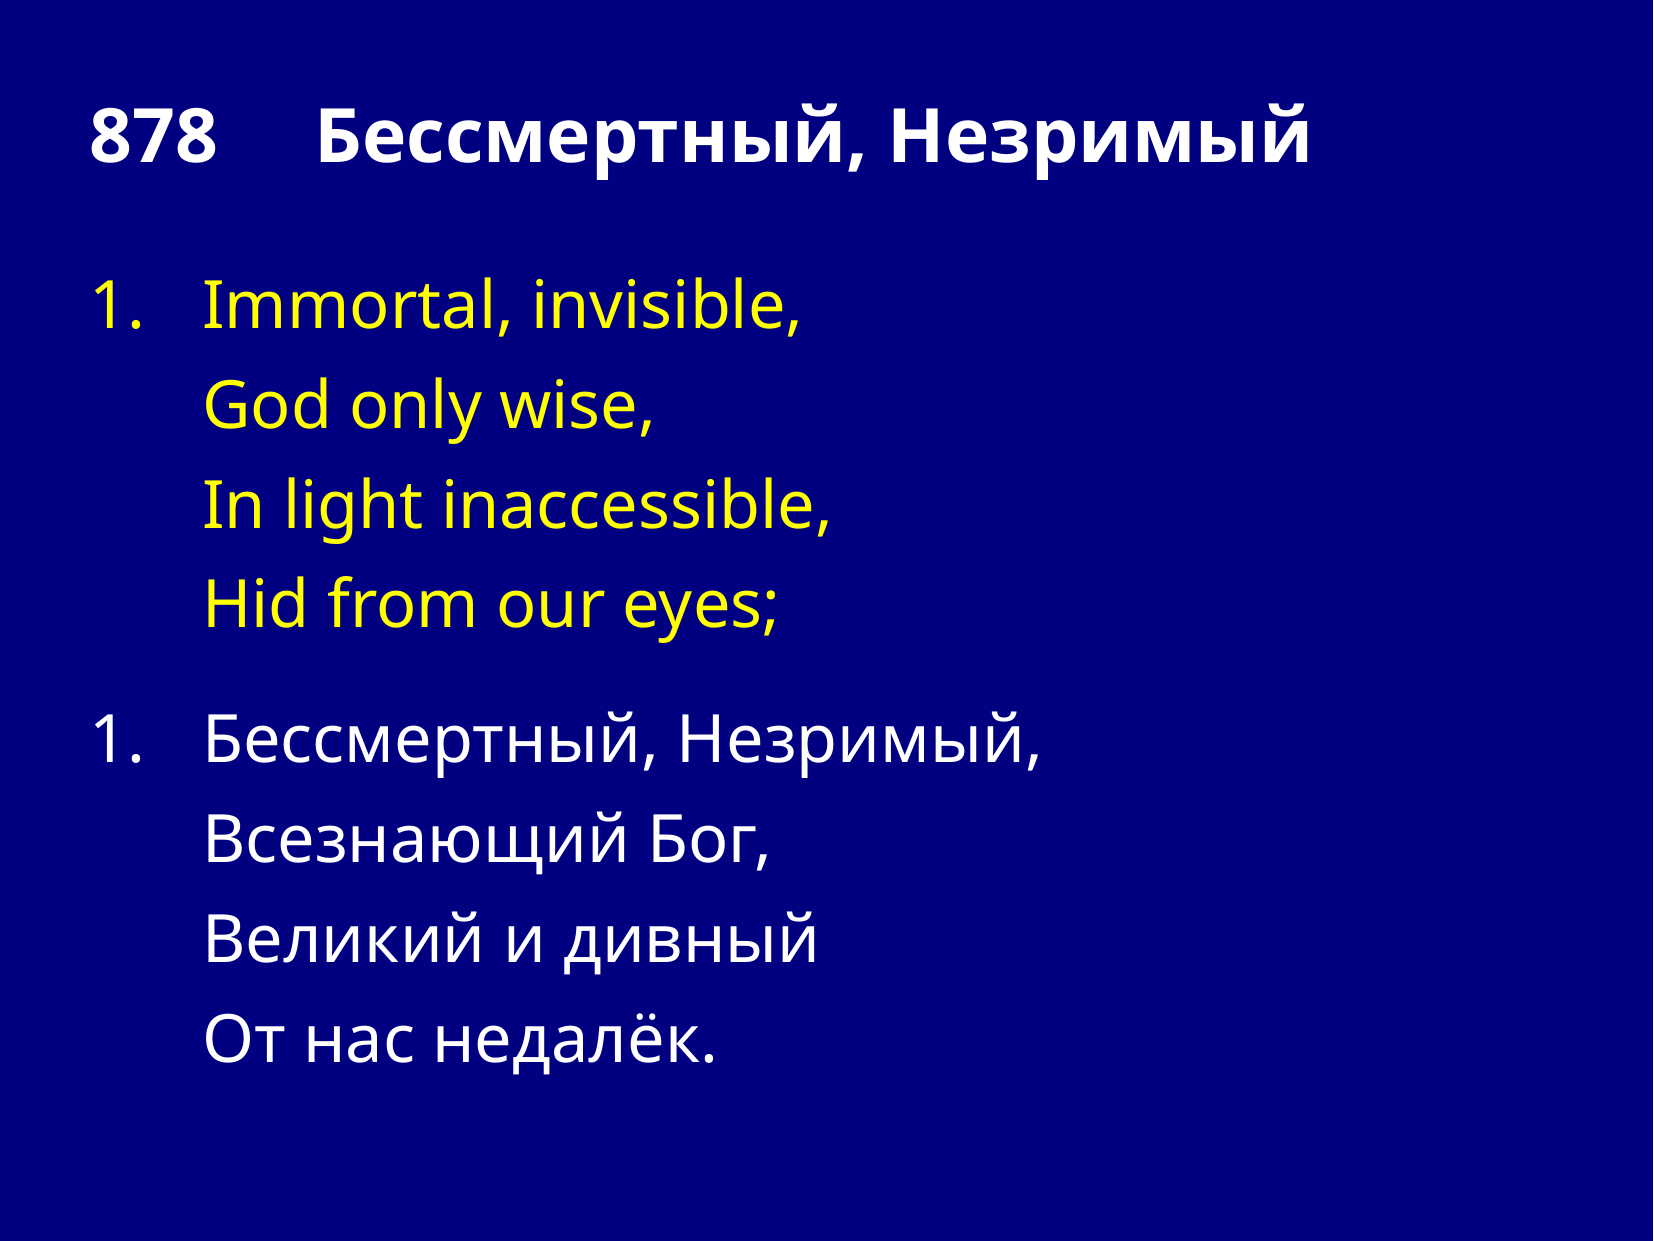

878	Бессмертный, Незримый
1.	Immortal, invisible,
	God only wise,
	In light inaccessible,
	Hid from our eyes;
1.	Бессмертный, Незримый,
	Всезнающий Бог,
	Великий и дивный
	От нас недалёк.